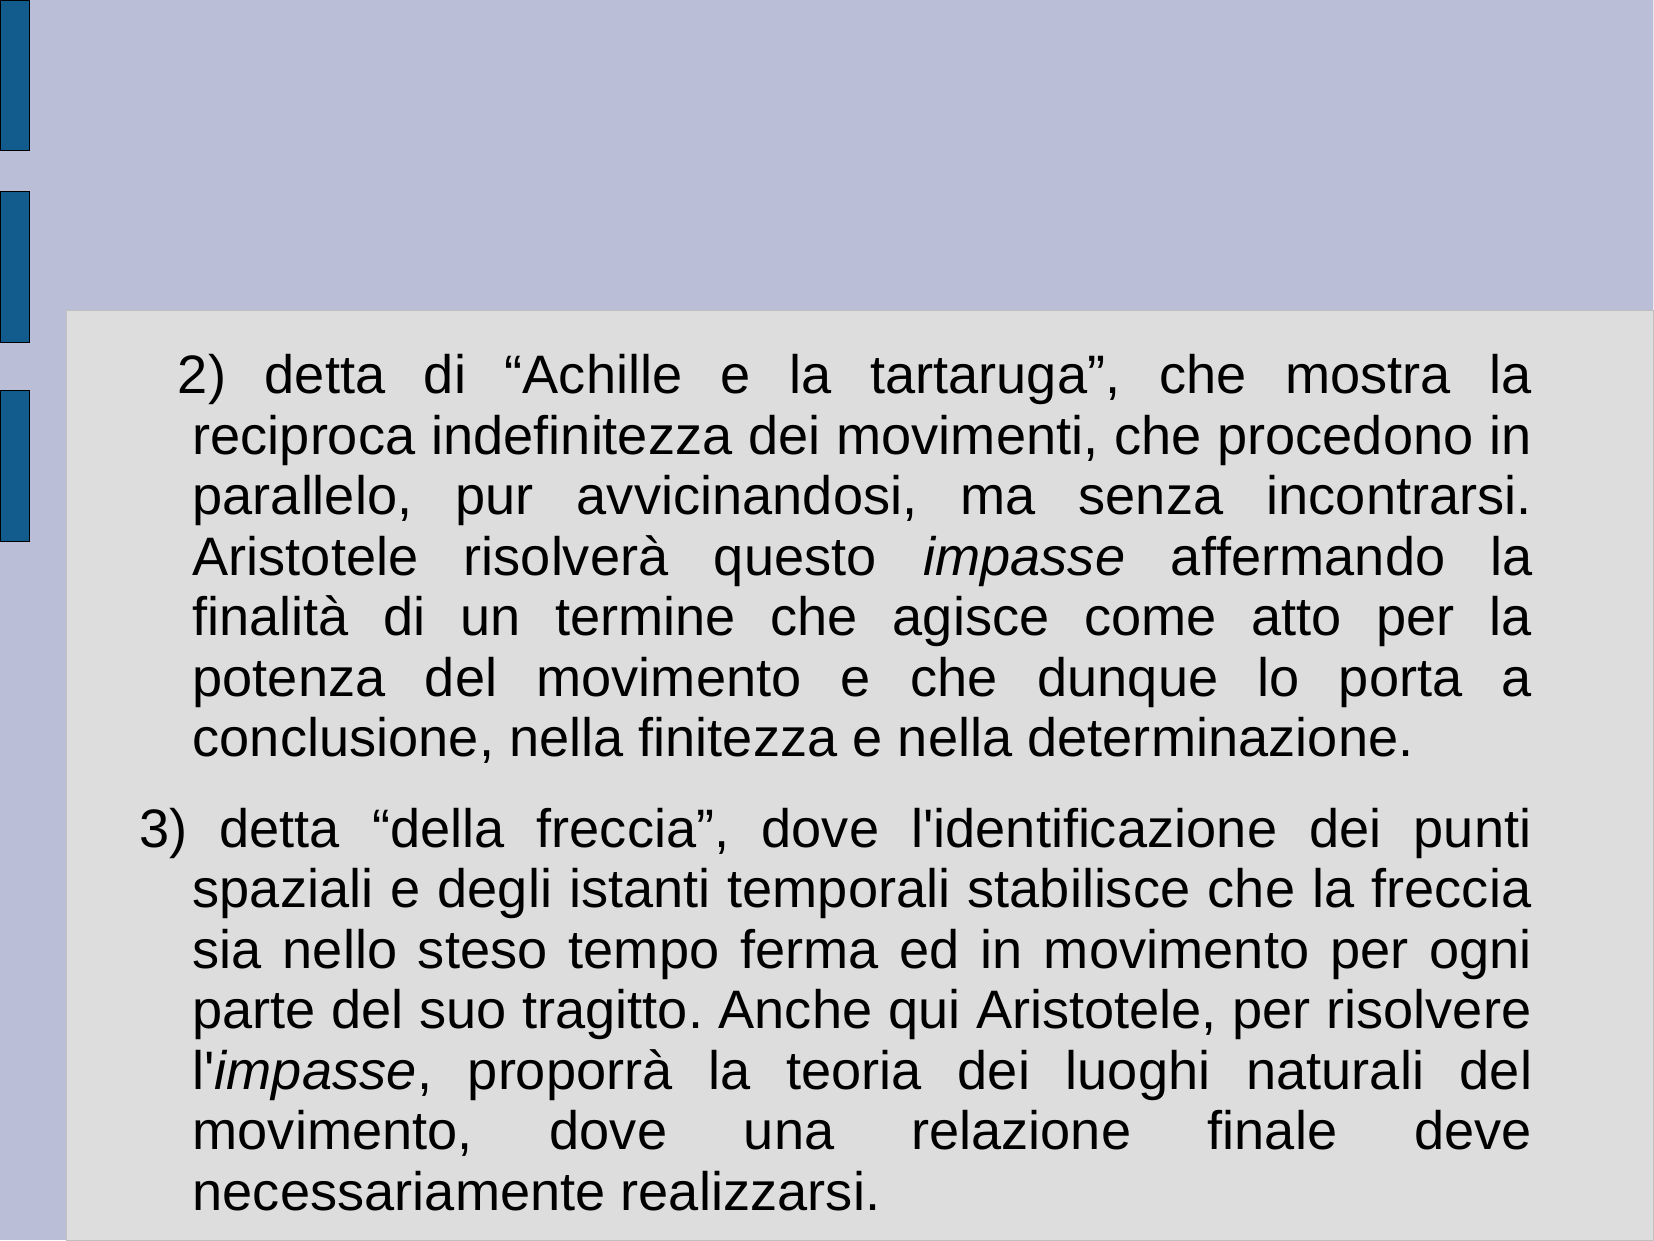

#
 2) detta di “Achille e la tartaruga”, che mostra la reciproca indefinitezza dei movimenti, che procedono in parallelo, pur avvicinandosi, ma senza incontrarsi. Aristotele risolverà questo impasse affermando la finalità di un termine che agisce come atto per la potenza del movimento e che dunque lo porta a conclusione, nella finitezza e nella determinazione.
3) detta “della freccia”, dove l'identificazione dei punti spaziali e degli istanti temporali stabilisce che la freccia sia nello steso tempo ferma ed in movimento per ogni parte del suo tragitto. Anche qui Aristotele, per risolvere l'impasse, proporrà la teoria dei luoghi naturali del movimento, dove una relazione finale deve necessariamente realizzarsi.